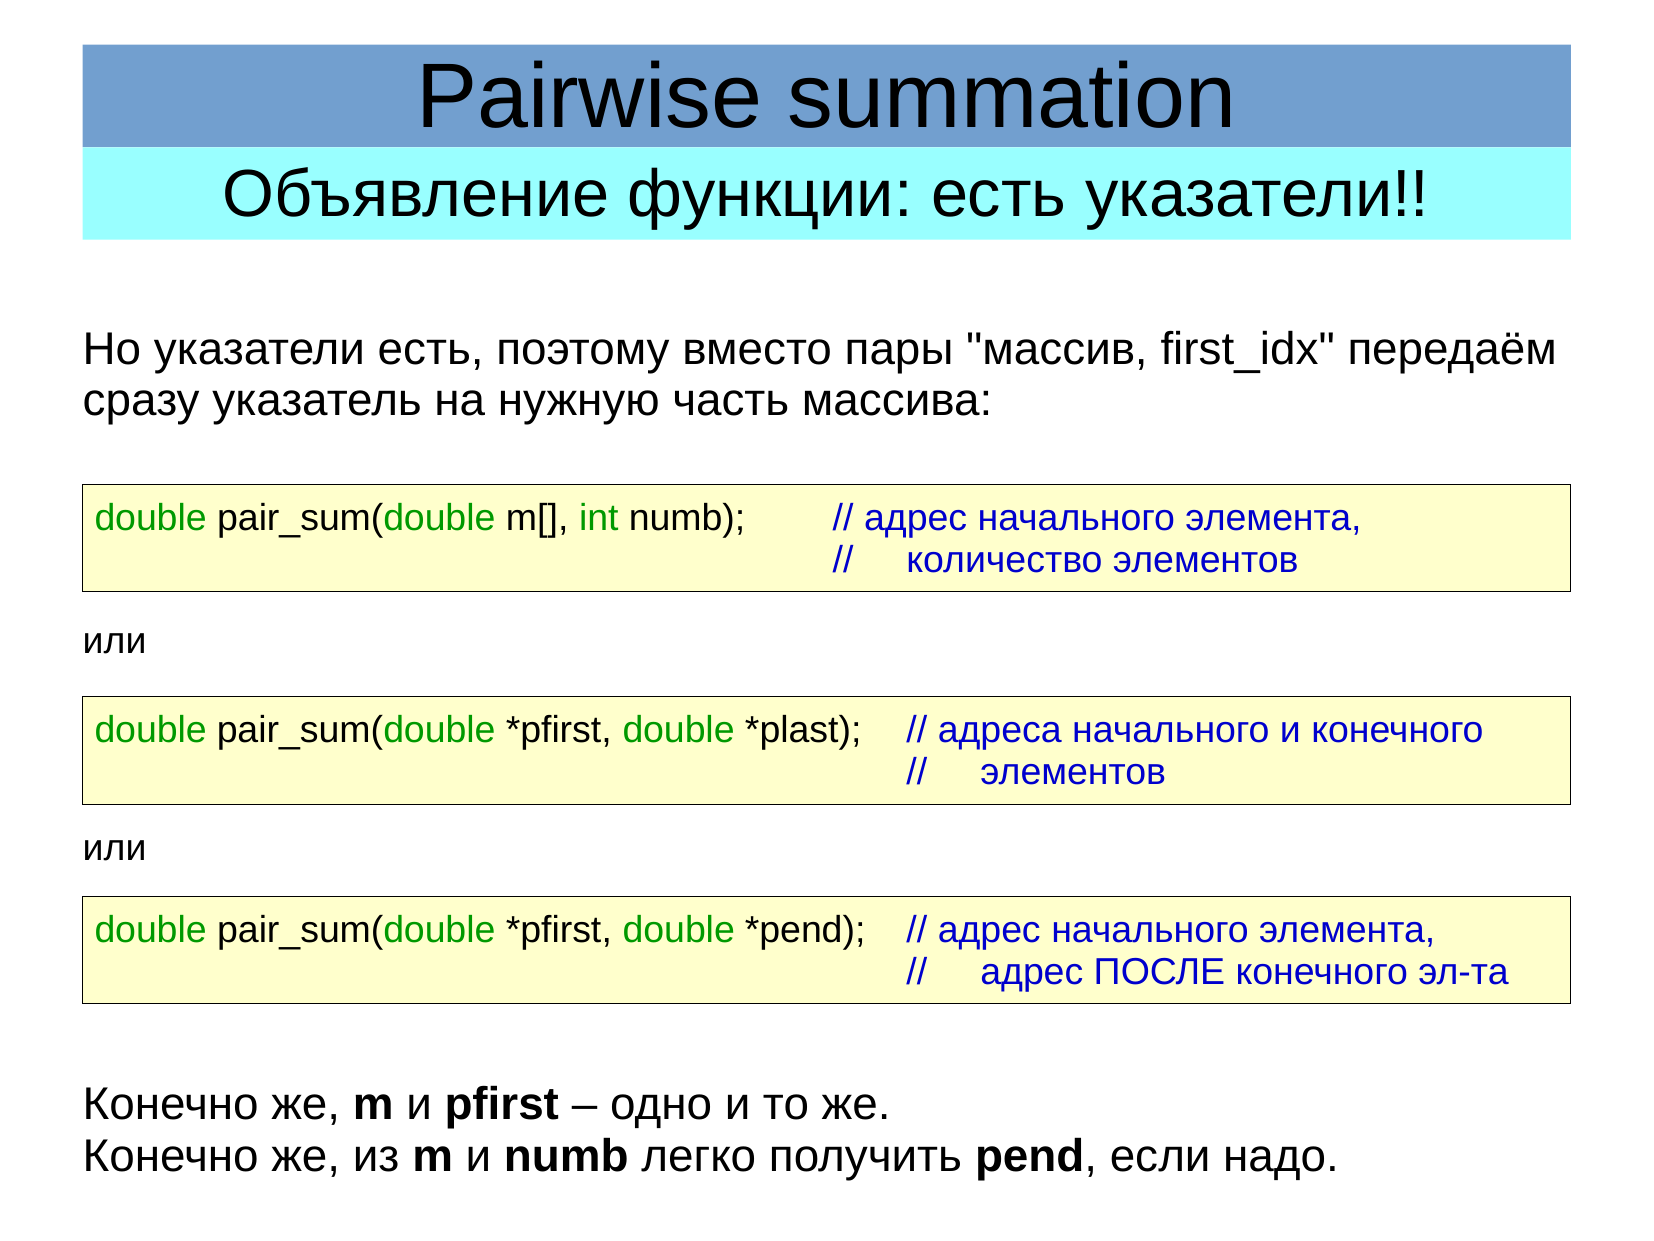

Pairwise summation
Объявление функции: есть указатели!!
Но указатели есть, поэтому вместо пары "массив, first_idx" передаём сразу указатель на нужную часть массива:
double pair_sum(double m[], int numb);		// адрес начального элемента,
										//	количество элементов
или
double pair_sum(double *pfirst, double *plast);	// адреса начального и конечного
											//	элементов
или
double pair_sum(double *pfirst, double *pend);	// адрес начального элемента,
											//	адрес ПОСЛЕ конечного эл-та
# Конечно же, m и pfirst – одно и то же.
Конечно же, из m и numb легко получить pend, если надо.